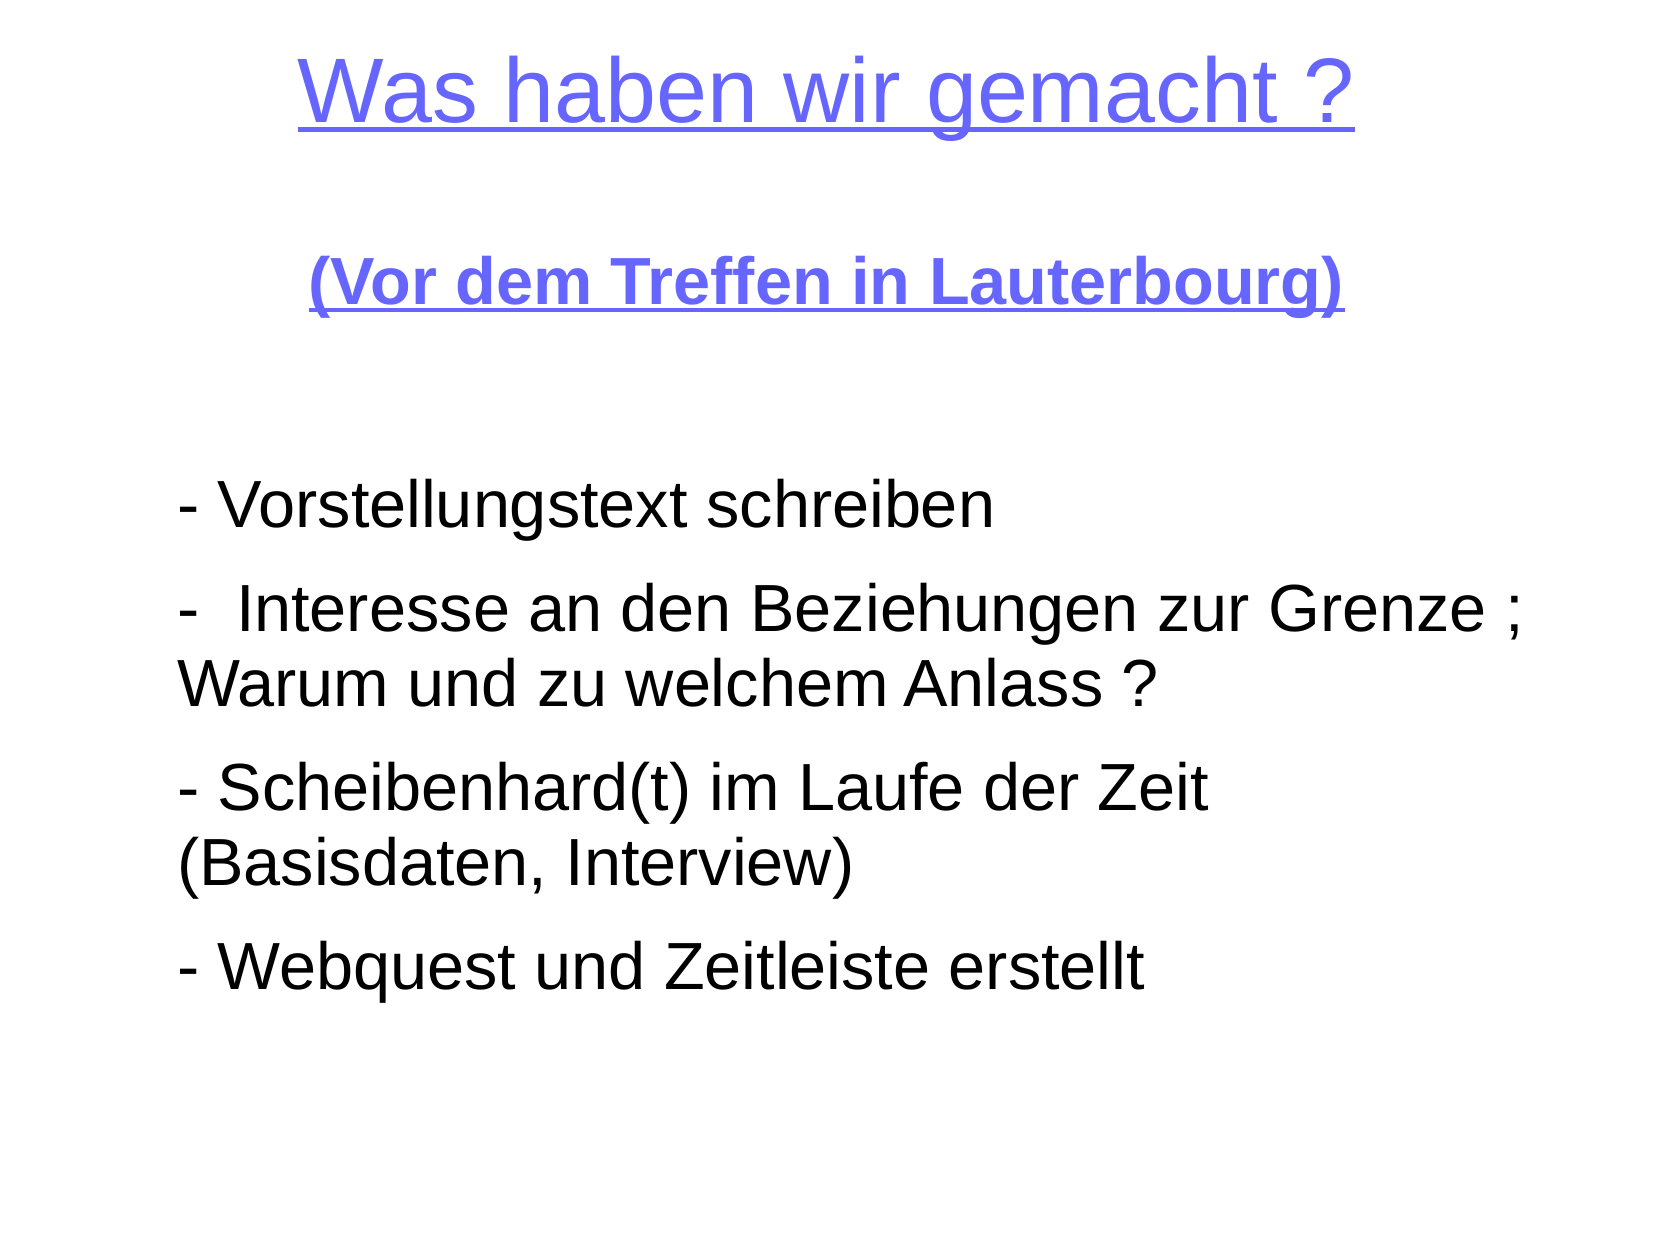

# Was haben wir gemacht ? (Vor dem Treffen in Lauterbourg)
- Vorstellungstext schreiben
- Interesse an den Beziehungen zur Grenze ; Warum und zu welchem Anlass ?
- Scheibenhard(t) im Laufe der Zeit (Basisdaten, Interview)
- Webquest und Zeitleiste erstellt